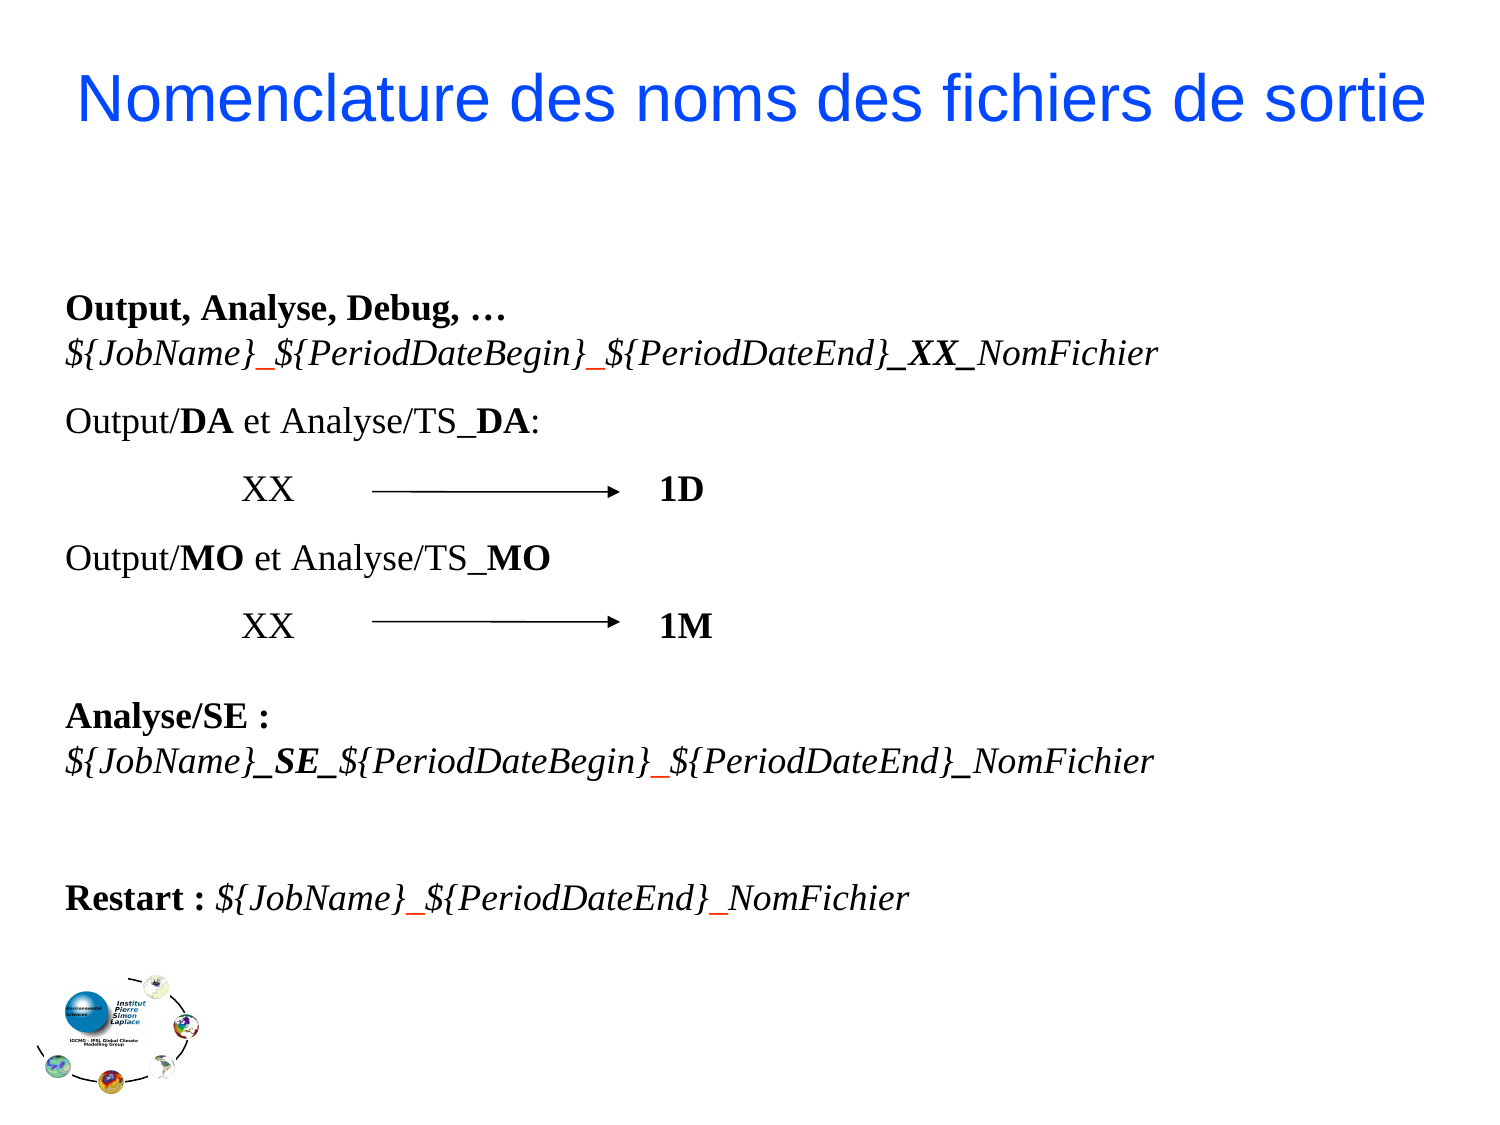

Nomenclature des noms des fichiers de sortie
Output, Analyse, Debug, …
${JobName}_${PeriodDateBegin}_${PeriodDateEnd}_XX_NomFichier
Output/DA et Analyse/TS_DA:
	 XX				1D
Output/MO et Analyse/TS_MO
	 XX 			1M
Analyse/SE :
${JobName}_SE_${PeriodDateBegin}_${PeriodDateEnd}_NomFichier
Restart : ${JobName}_${PeriodDateEnd}_NomFichier